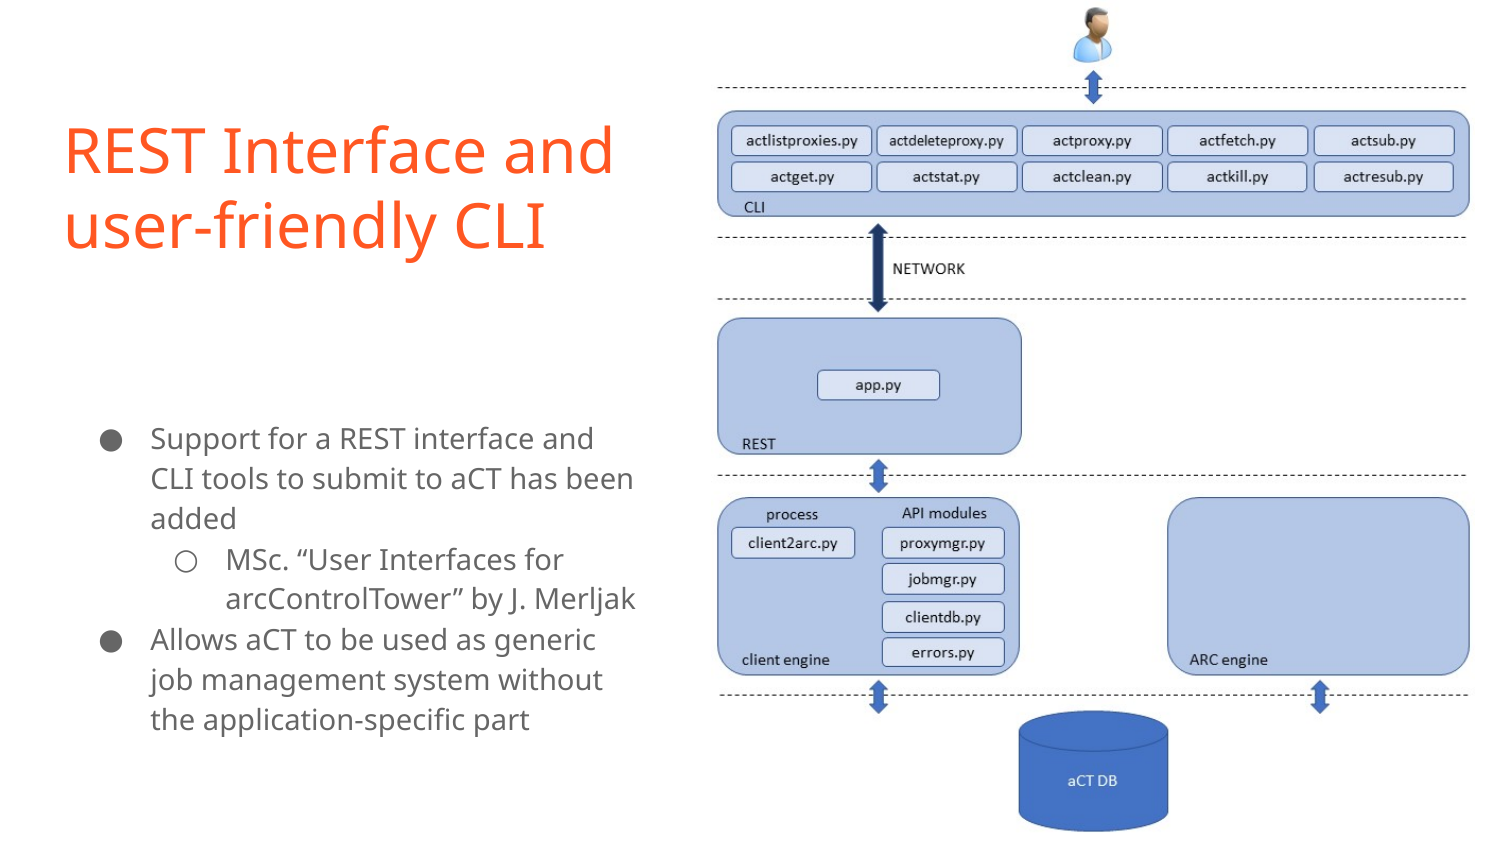

# REST Interface and user-friendly CLI
Support for a REST interface and CLI tools to submit to aCT has been added
MSc. “User Interfaces for arcControlTower” by J. Merljak
Allows aCT to be used as generic job management system without the application-specific part